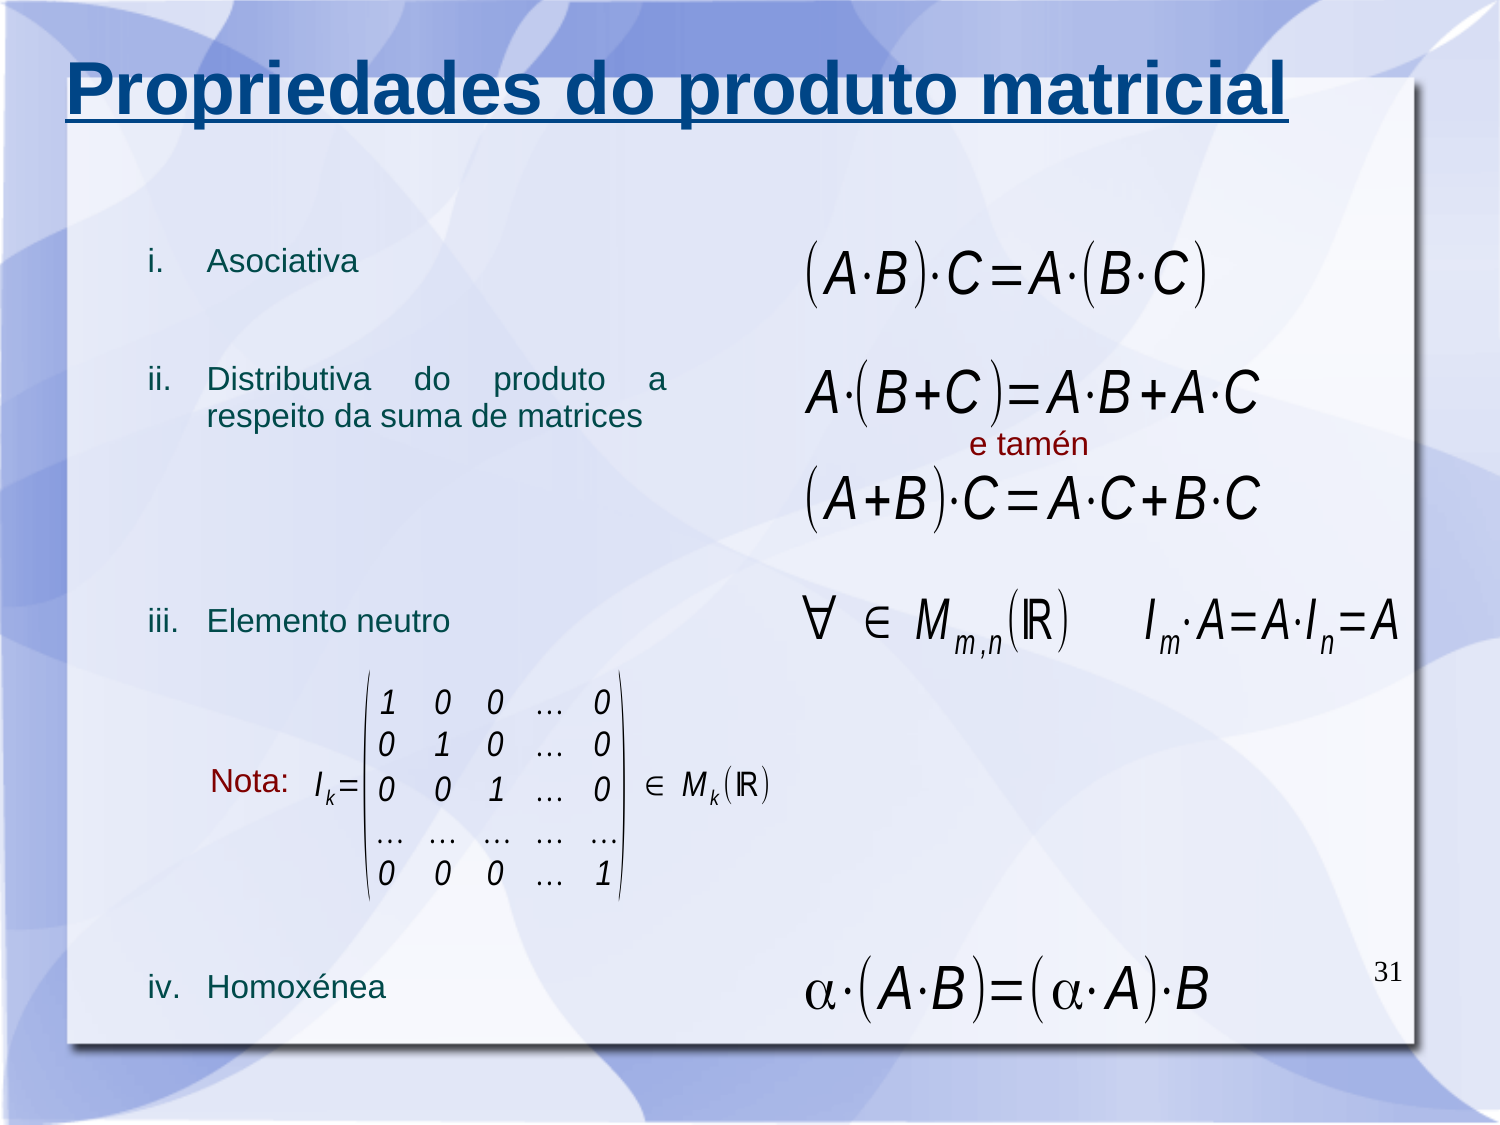

# Propriedades do produto matricial
i.	Asociativa
ii.	Distributiva do produto a respeito da suma de matrices
e tamén
iii.	Elemento neutro
Nota:
31
iv.	Homoxénea